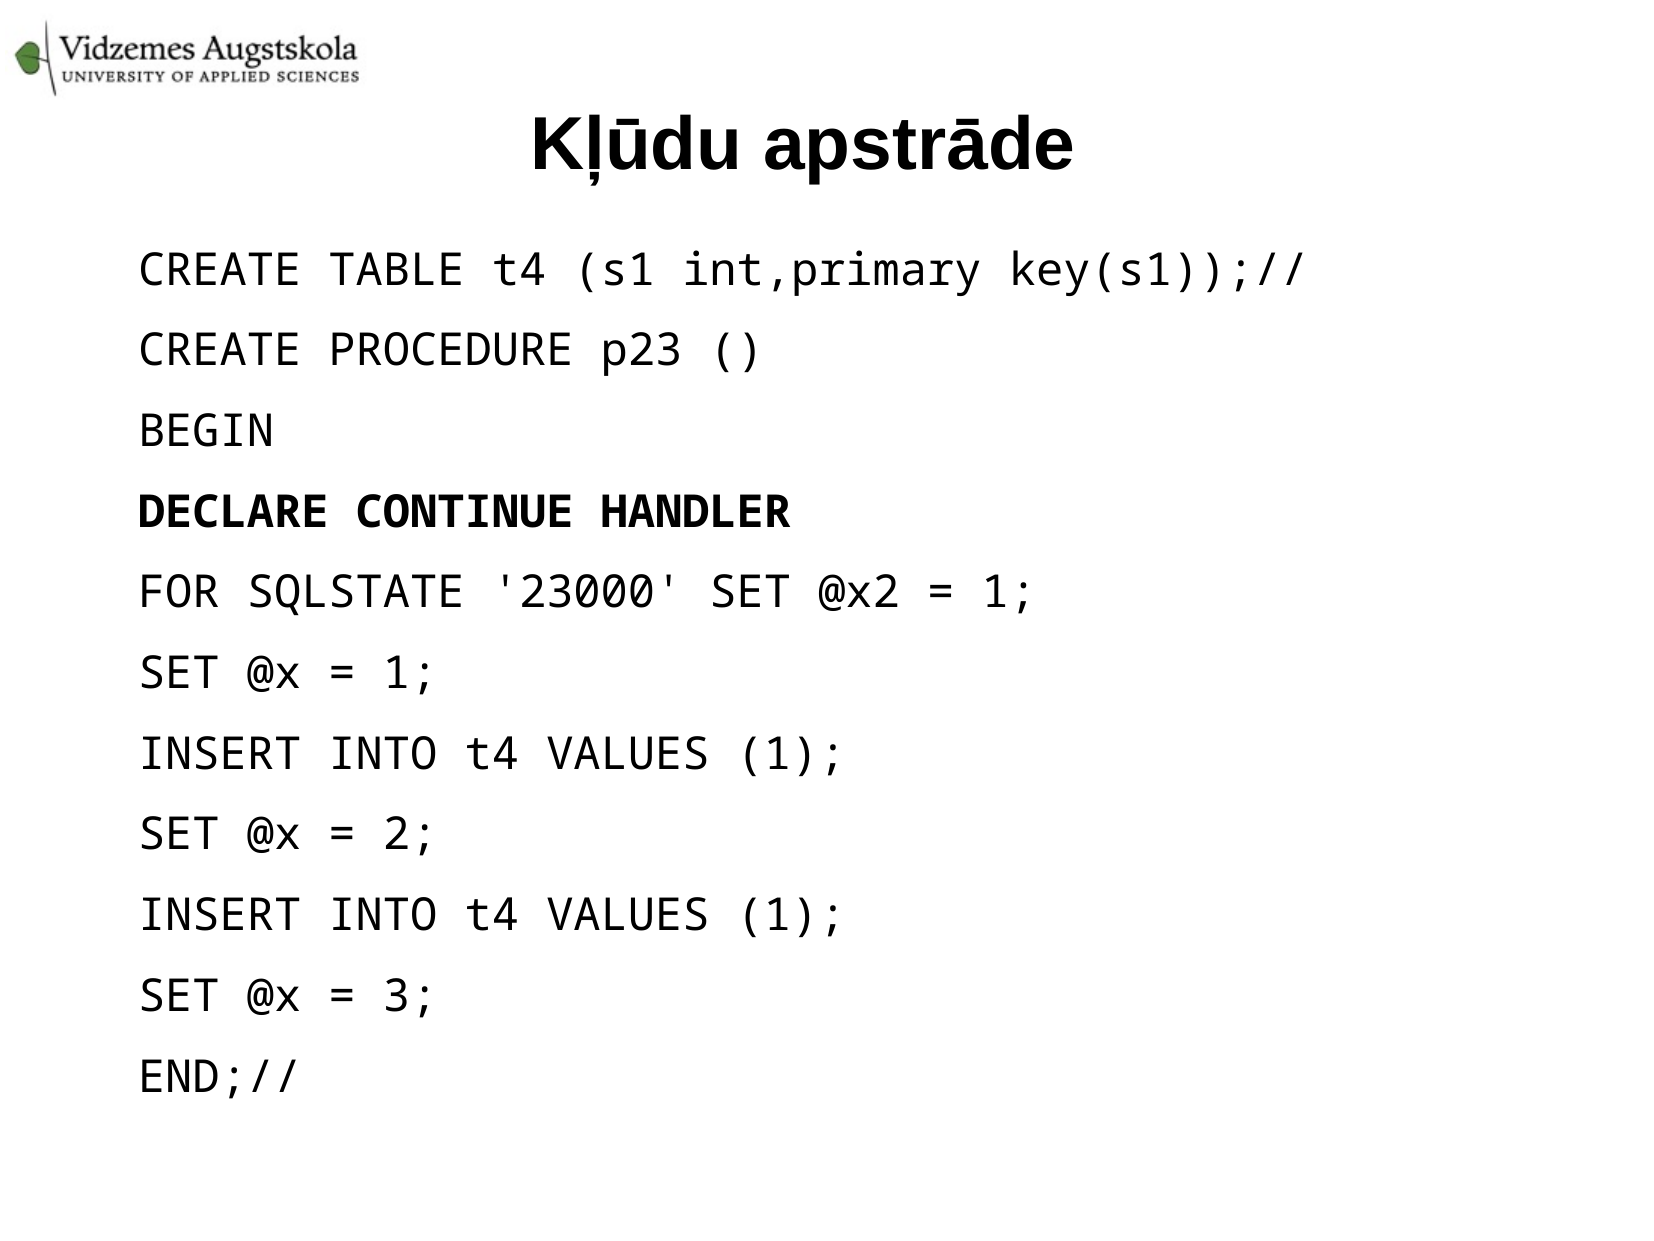

# Kļūdu apstrāde
CREATE TABLE t4 (s1 int,primary key(s1));//
CREATE PROCEDURE p23 ()
BEGIN
DECLARE CONTINUE HANDLER
FOR SQLSTATE '23000' SET @x2 = 1;
SET @x = 1;
INSERT INTO t4 VALUES (1);
SET @x = 2;
INSERT INTO t4 VALUES (1);
SET @x = 3;
END;//